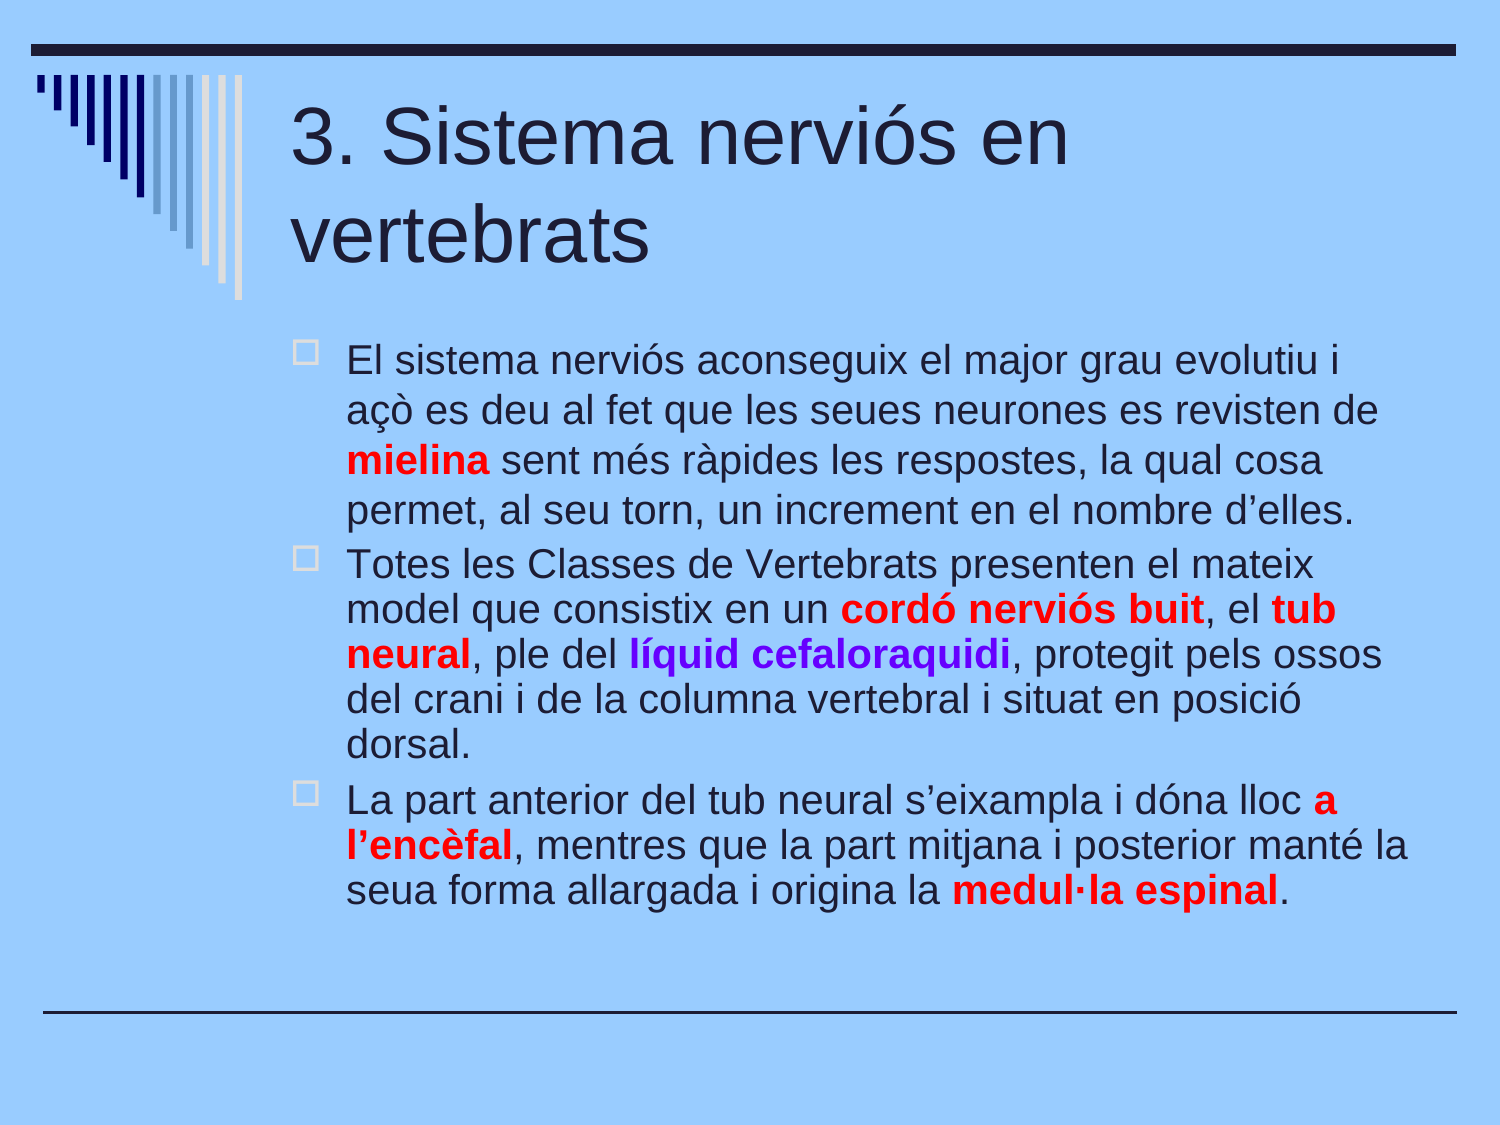

# 3. Sistema nerviós en vertebrats
El sistema nerviós aconseguix el major grau evolutiu i açò es deu al fet que les seues neurones es revisten de mielina sent més ràpides les respostes, la qual cosa permet, al seu torn, un increment en el nombre d’elles.
Totes les Classes de Vertebrats presenten el mateix model que consistix en un cordó nerviós buit, el tub neural, ple del líquid cefaloraquidi, protegit pels ossos del crani i de la columna vertebral i situat en posició dorsal.
La part anterior del tub neural s’eixampla i dóna lloc a l’encèfal, mentres que la part mitjana i posterior manté la seua forma allargada i origina la medul·la espinal.